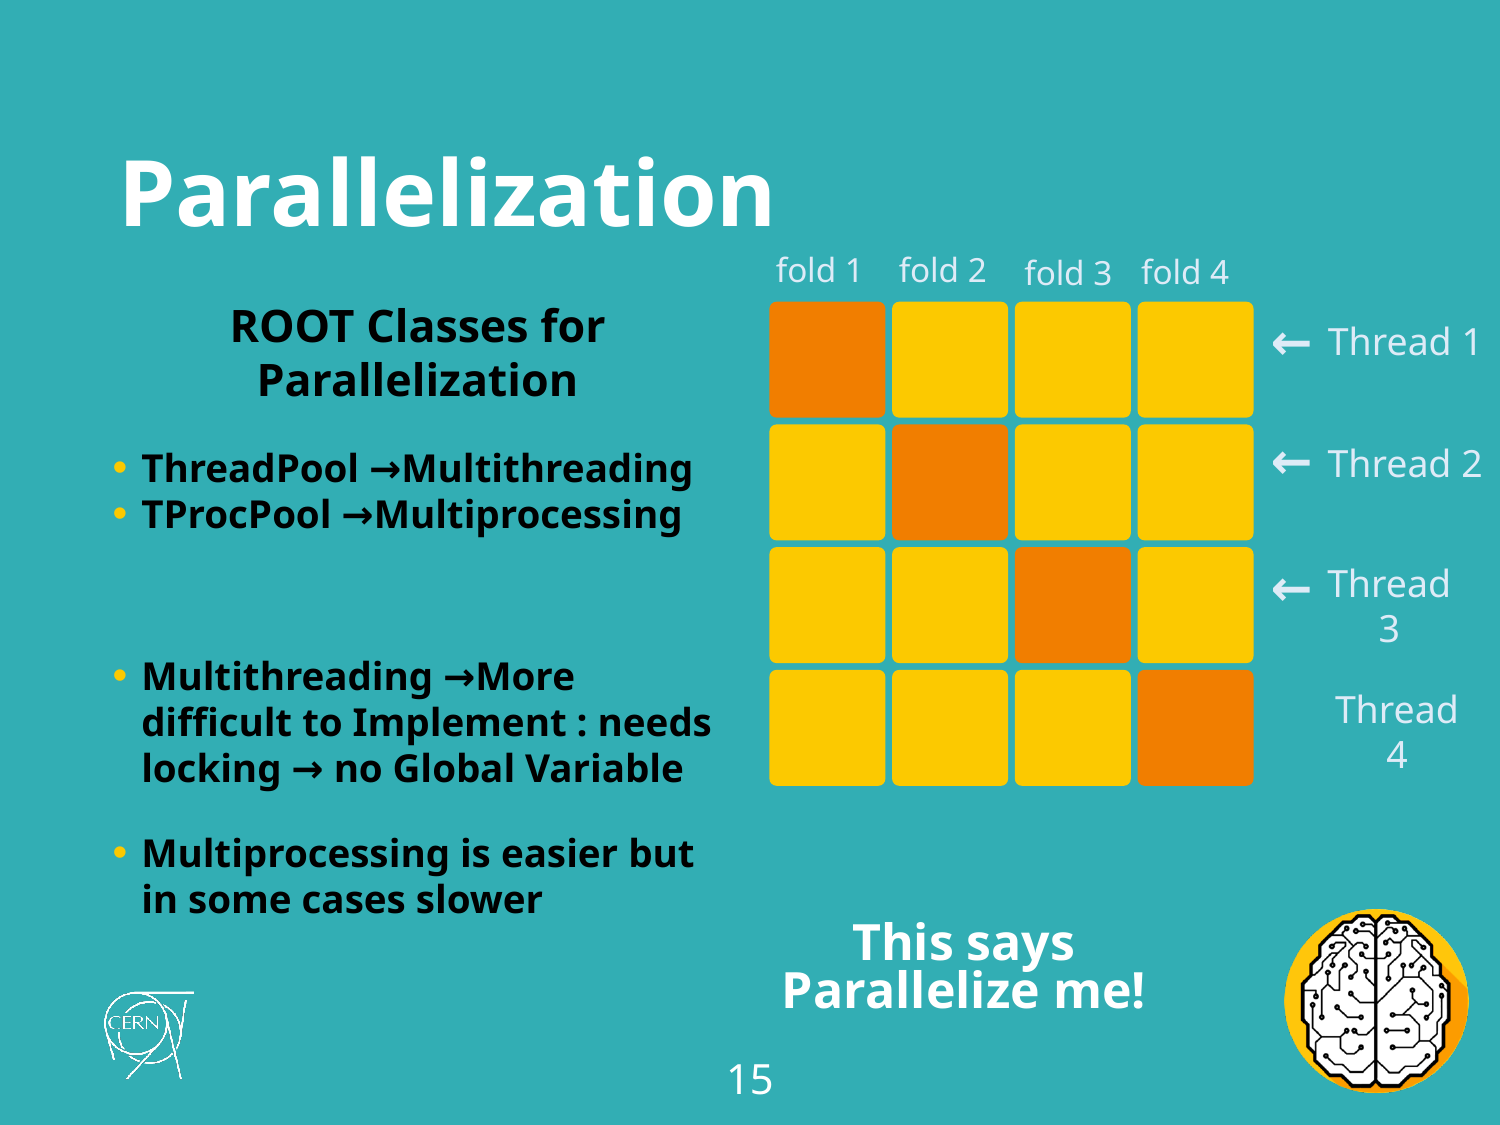

# Parallelization
fold 1
fold 2
fold 4
fold 3
ROOT Classes for Parallelization
ThreadPool →Multithreading
TProcPool →Multiprocessing
Multithreading →More difficult to Implement : needs locking → no Global Variable
Multiprocessing is easier but in some cases slower
→
Thread 1
Test Set
→
Thread 2
Test Set
Thread 3
→
Test Set
Thread 4
This says Parallelize me!